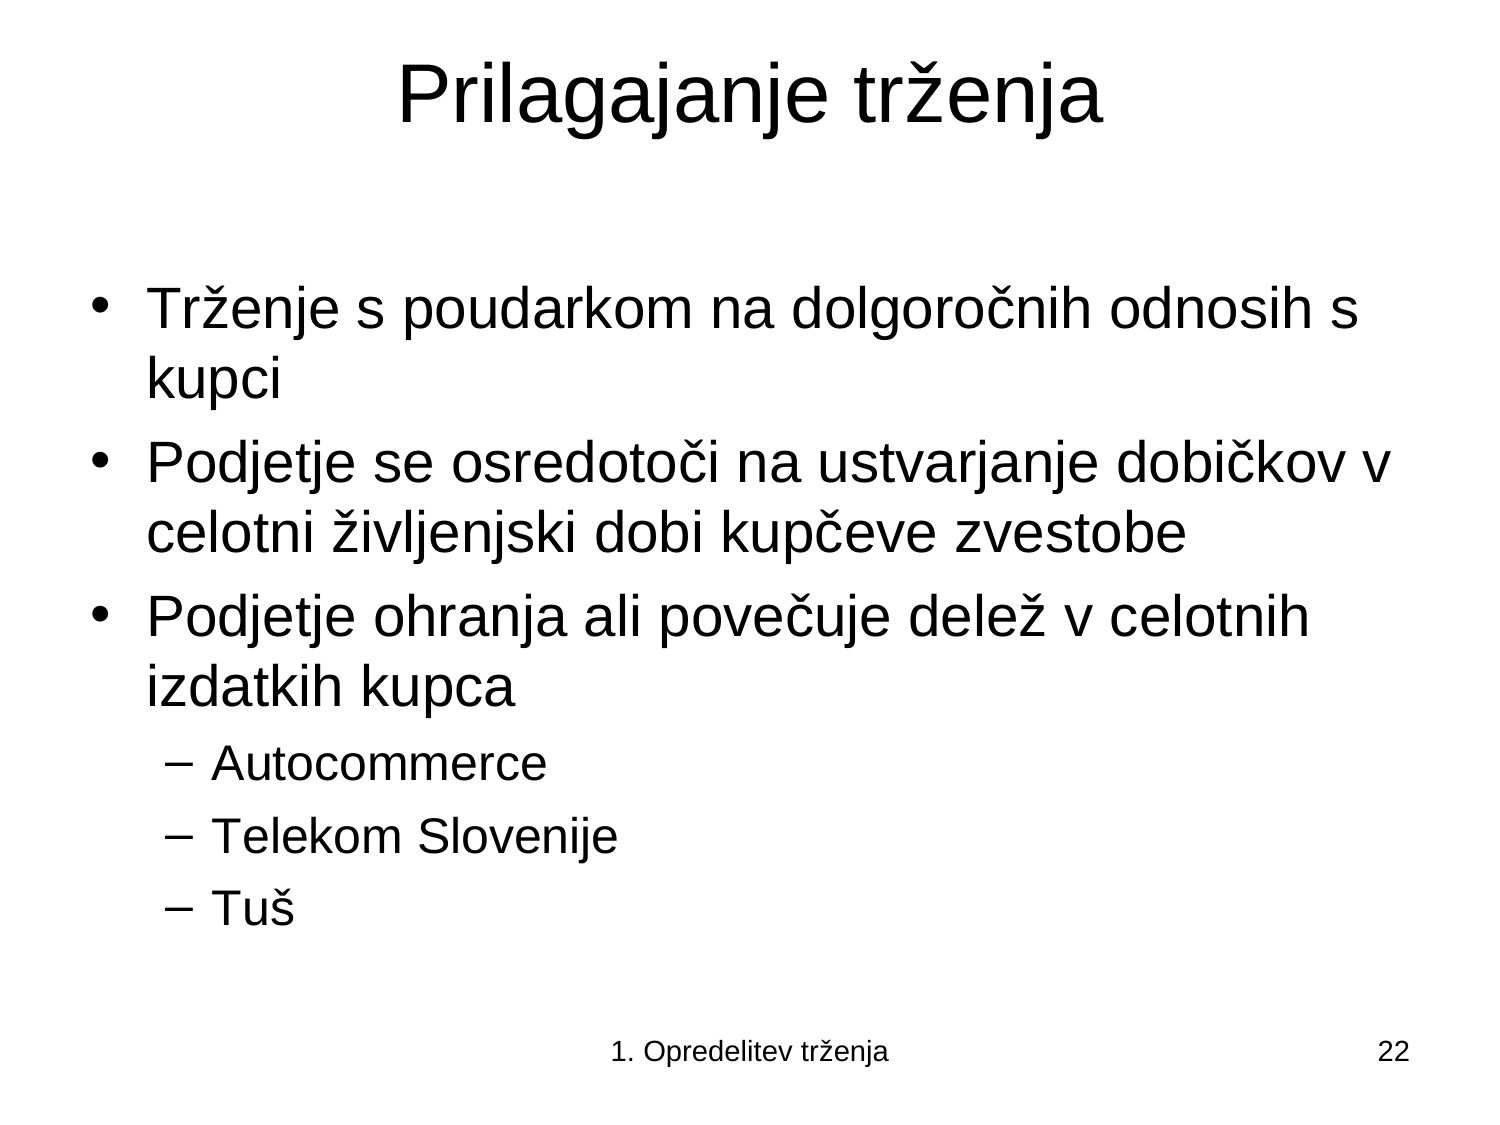

# Prilagajanje trženja
Trženje s poudarkom na dolgoročnih odnosih s kupci
Podjetje se osredotoči na ustvarjanje dobičkov v celotni življenjski dobi kupčeve zvestobe
Podjetje ohranja ali povečuje delež v celotnih izdatkih kupca
Autocommerce
Telekom Slovenije
Tuš
1. Opredelitev trženja